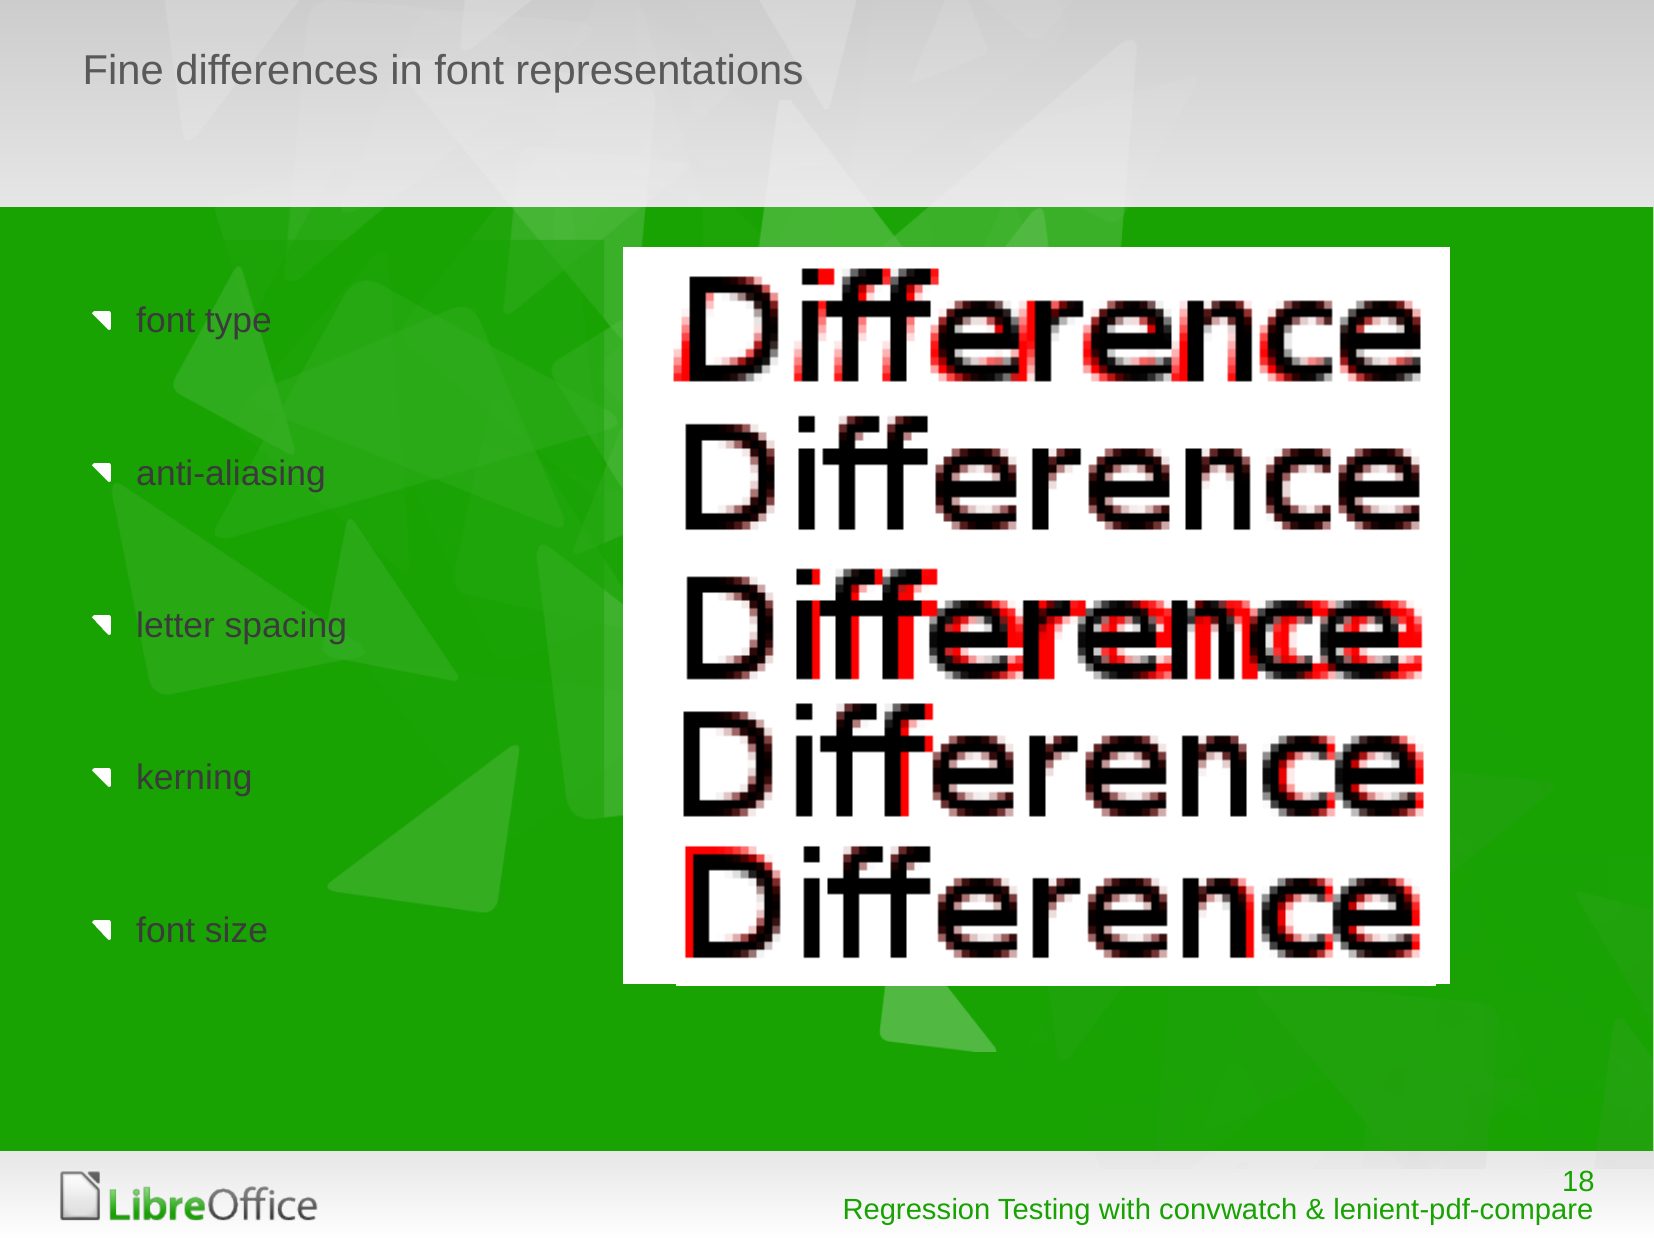

# Fine differences in font representations
font type
anti-aliasing
letter spacing
kerning
font size
18
Regression Testing with convwatch & lenient-pdf-compare